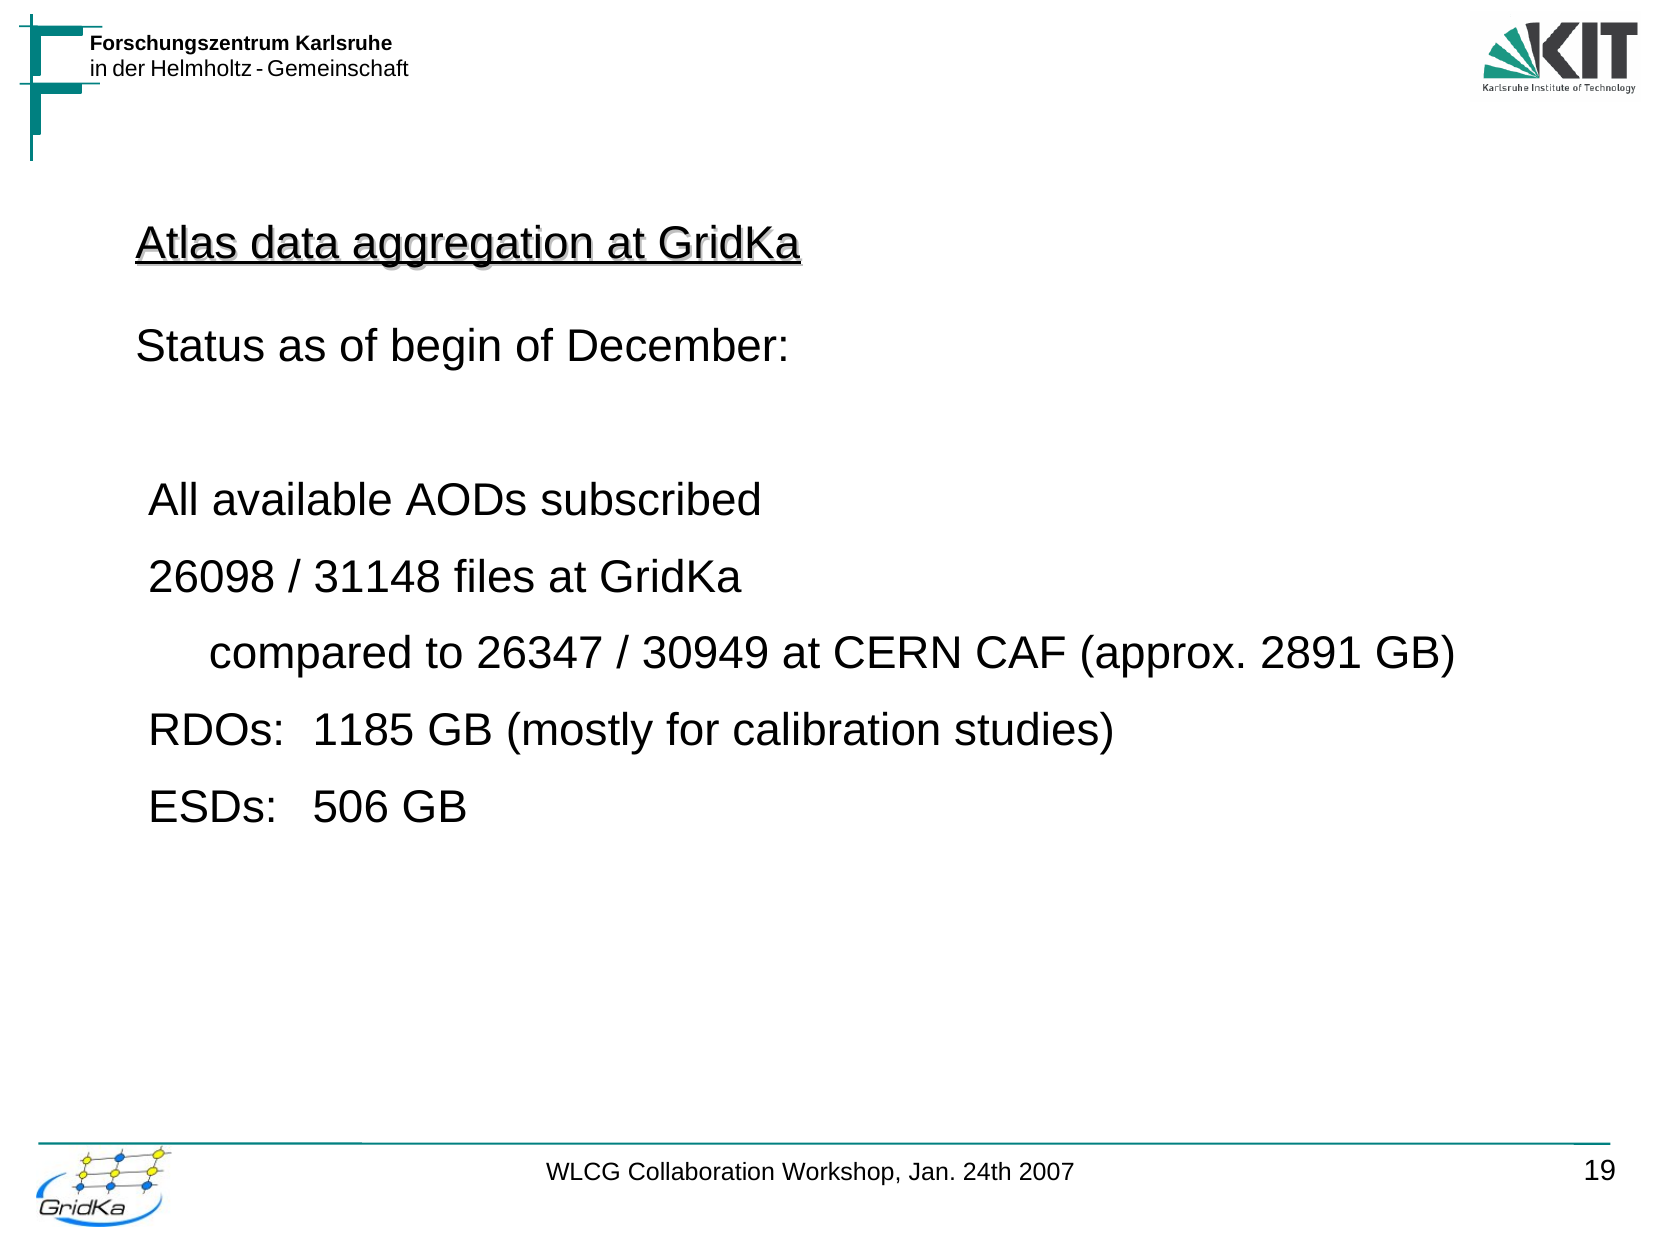

Atlas data aggregation at GridKa
Status as of begin of December:
 All available AODs subscribed
 26098 / 31148 files at GridKa
 compared to 26347 / 30949 at CERN CAF (approx. 2891 GB)
 RDOs:	1185 GB (mostly for calibration studies)
 ESDs:	506 GB